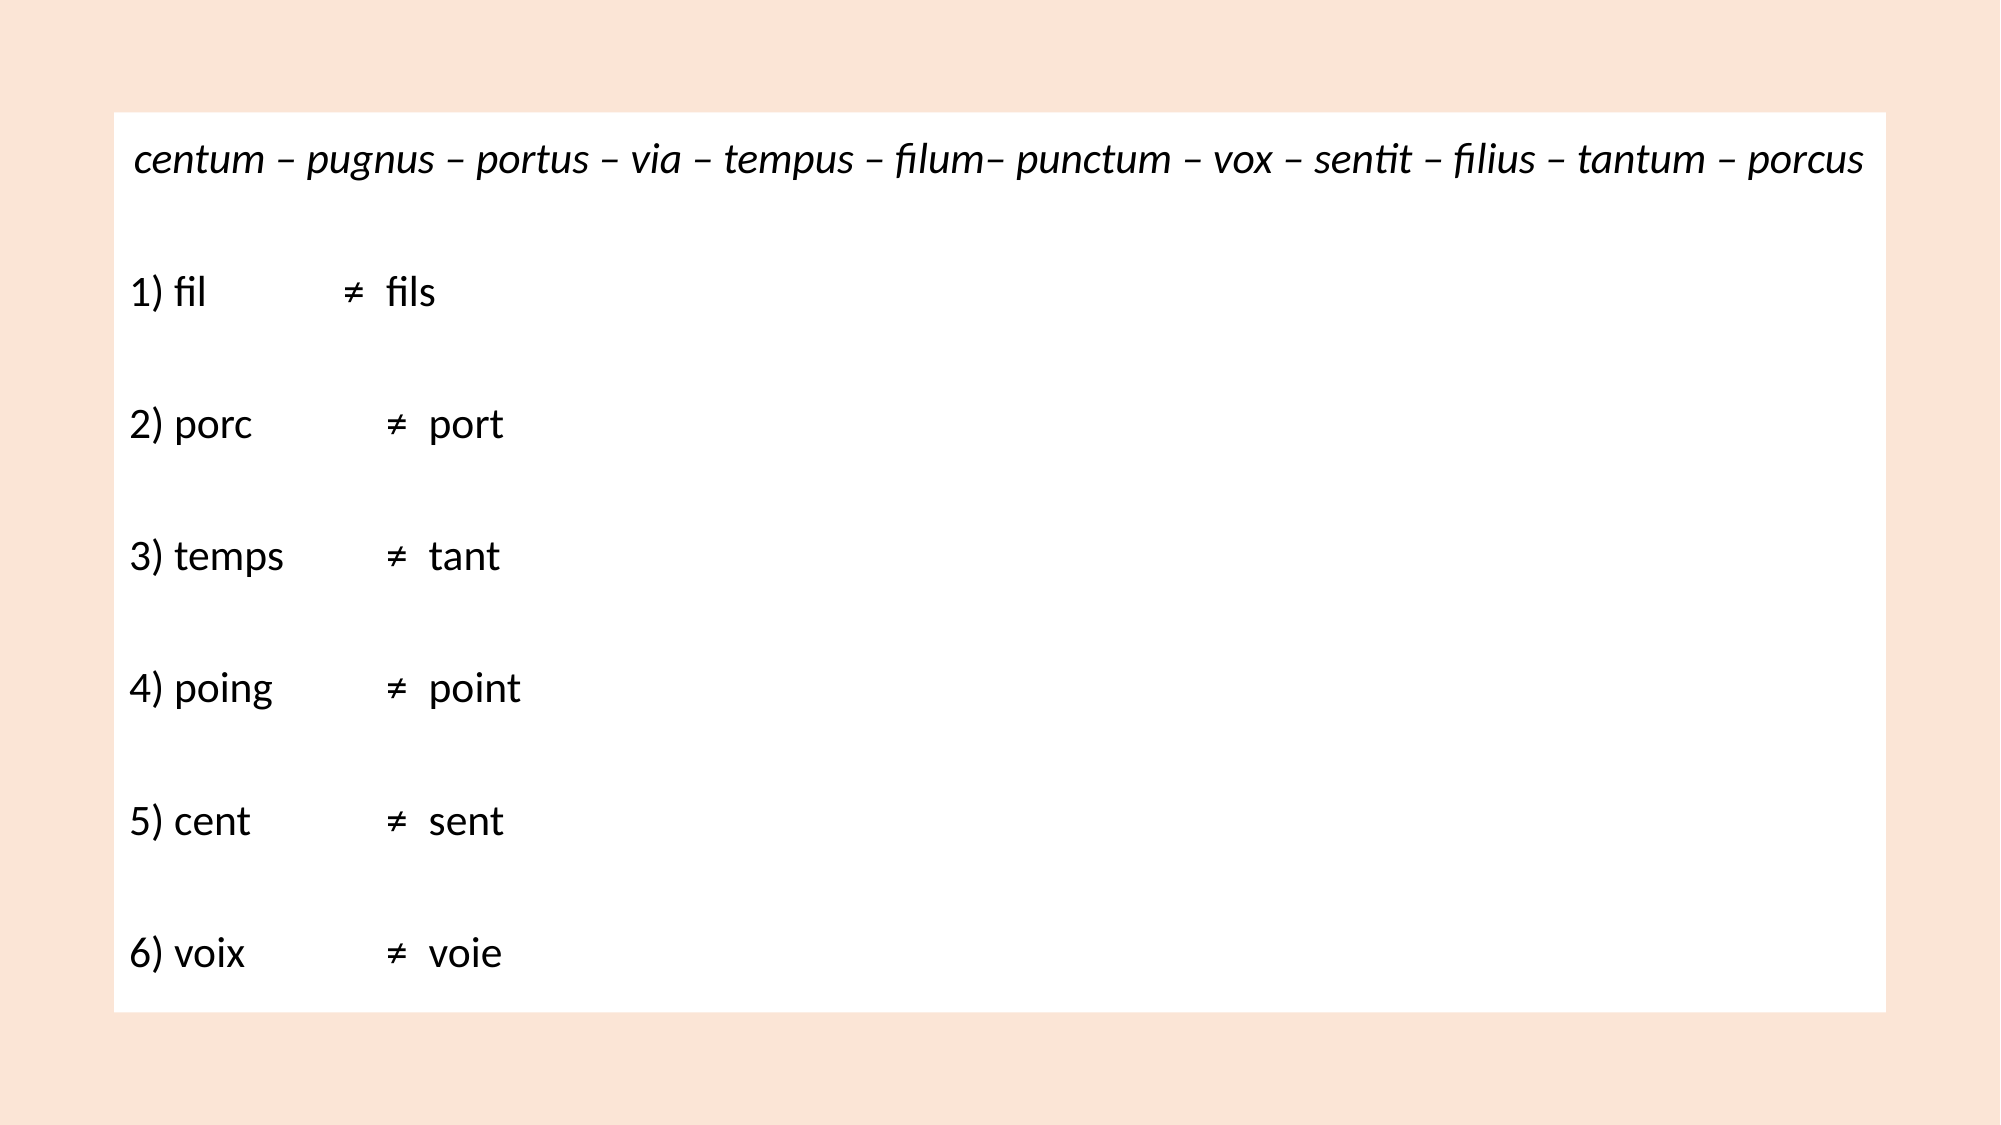

# centum – pugnus – portus – via – tempus – filum– punctum – vox – sentit – filius – tantum – porcus
1) fil				≠	fils
2) porc				≠	port
3) temps			≠	tant
4) poing			≠	point
5) cent				≠	sent
6) voix				≠	voie